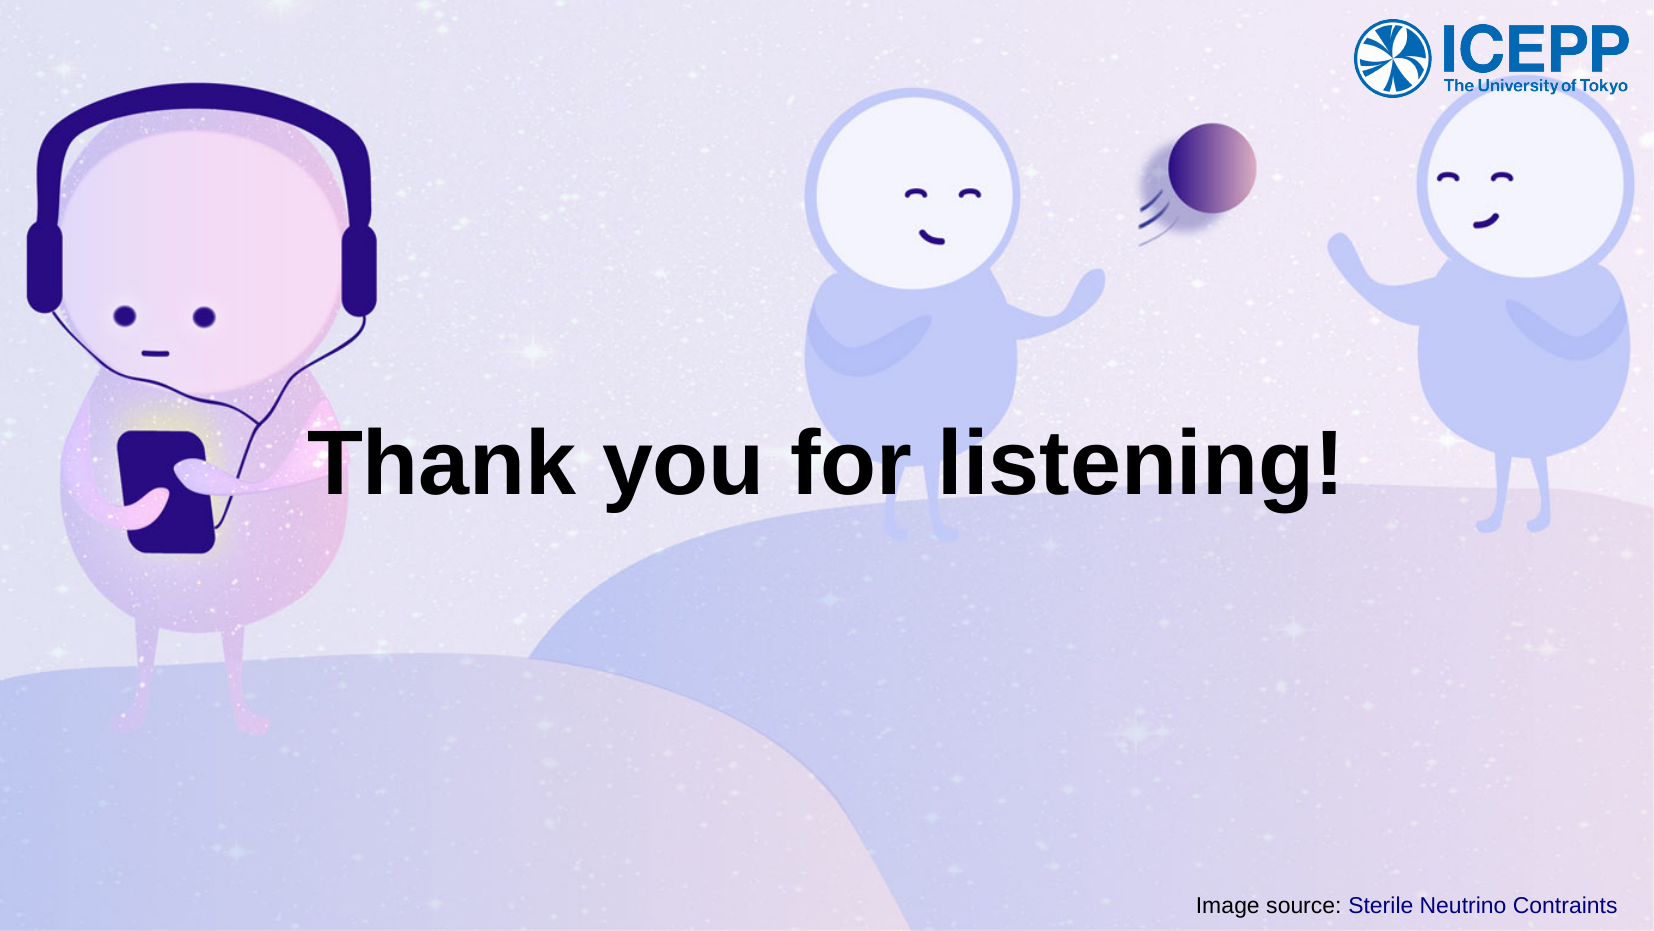

# Thank you for listening!
21
Image source: Sterile Neutrino Contraints